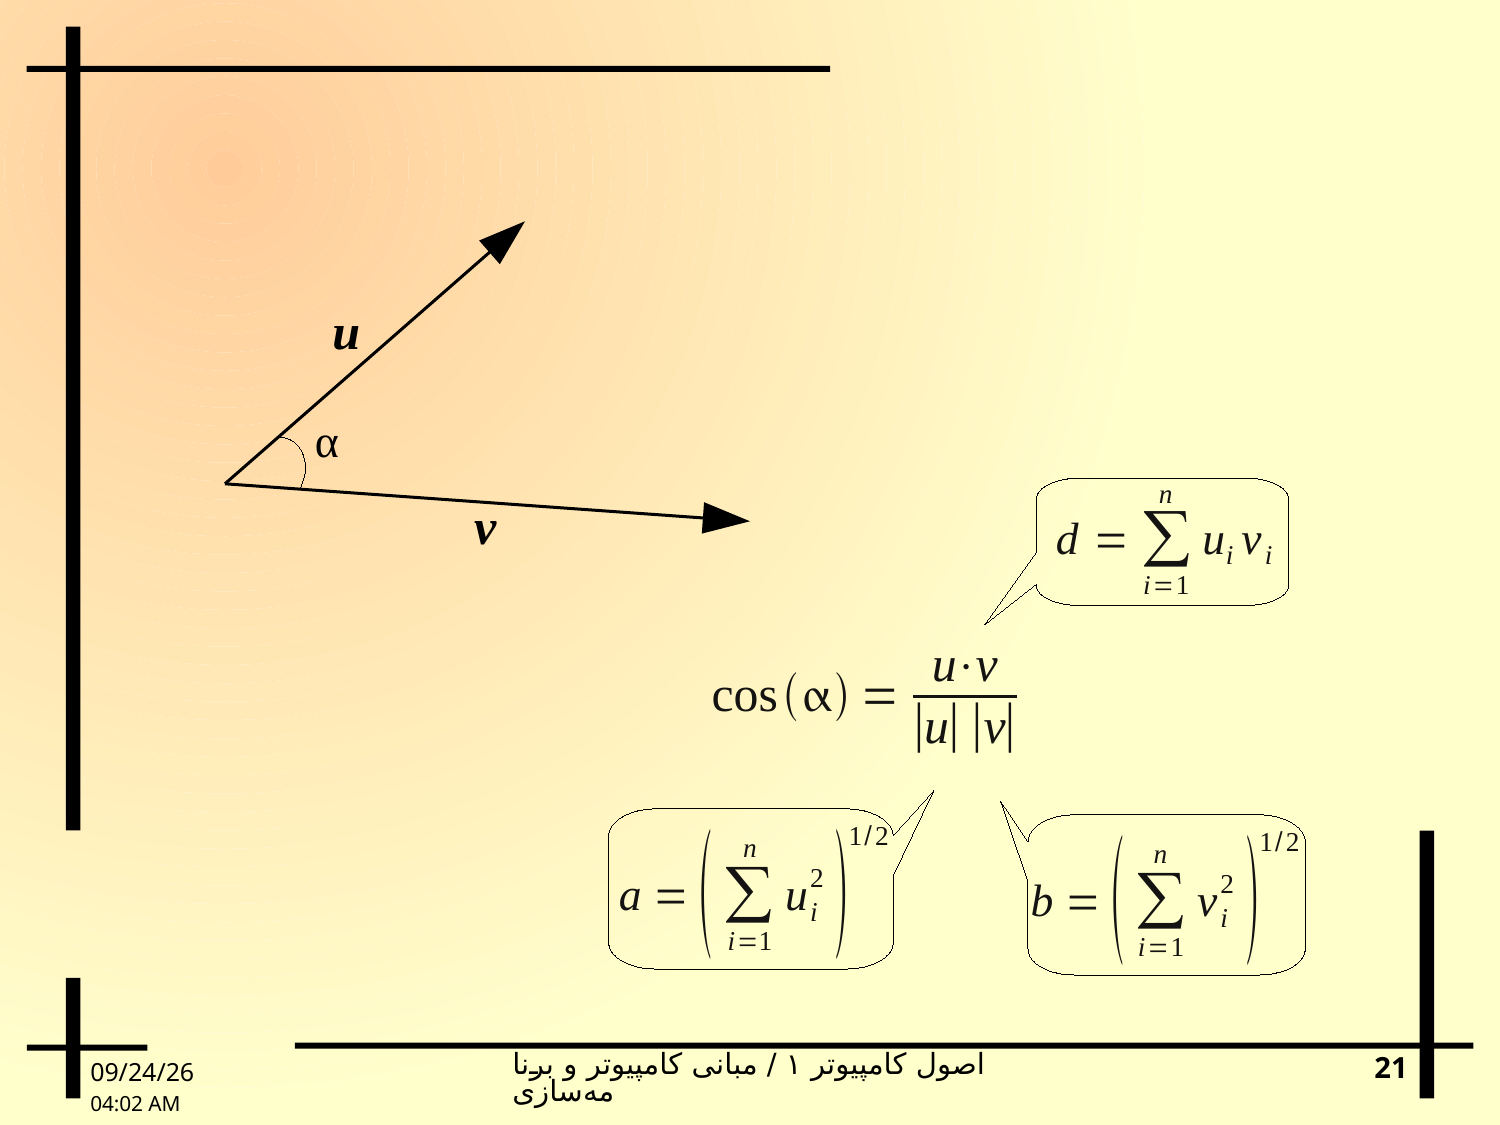

u
α
v
اصول کامپیوتر ۱ / مبانی کامپیوتر و برنامه‌سازی
21